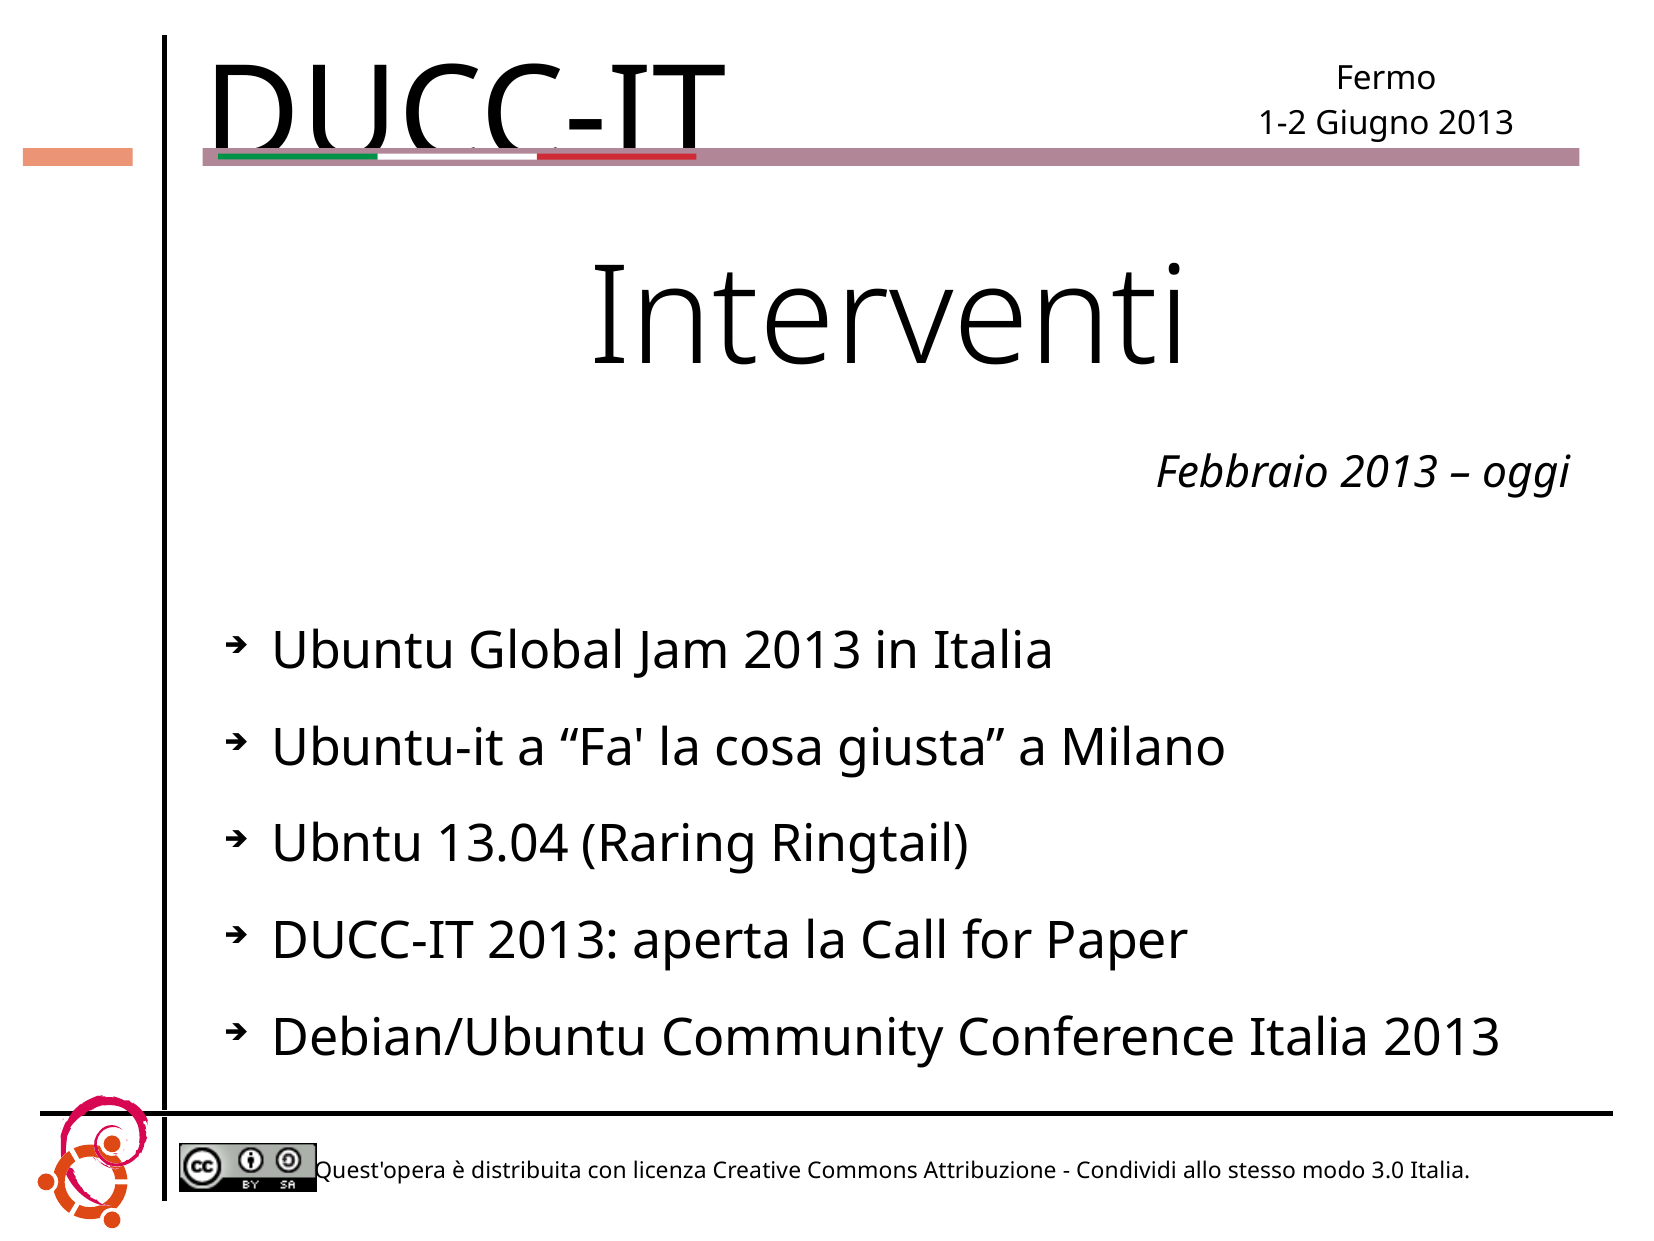

DUCC-IT
Fermo
1-2 Giugno 2013
# Interventi
Febbraio 2013 – oggi
Ubuntu Global Jam 2013 in Italia
Ubuntu-it a “Fa' la cosa giusta” a Milano
Ubntu 13.04 (Raring Ringtail)
DUCC-IT 2013: aperta la Call for Paper
Debian/Ubuntu Community Conference Italia 2013
Quest'opera è distribuita con licenza Creative Commons Attribuzione - Condividi allo stesso modo 3.0 Italia.